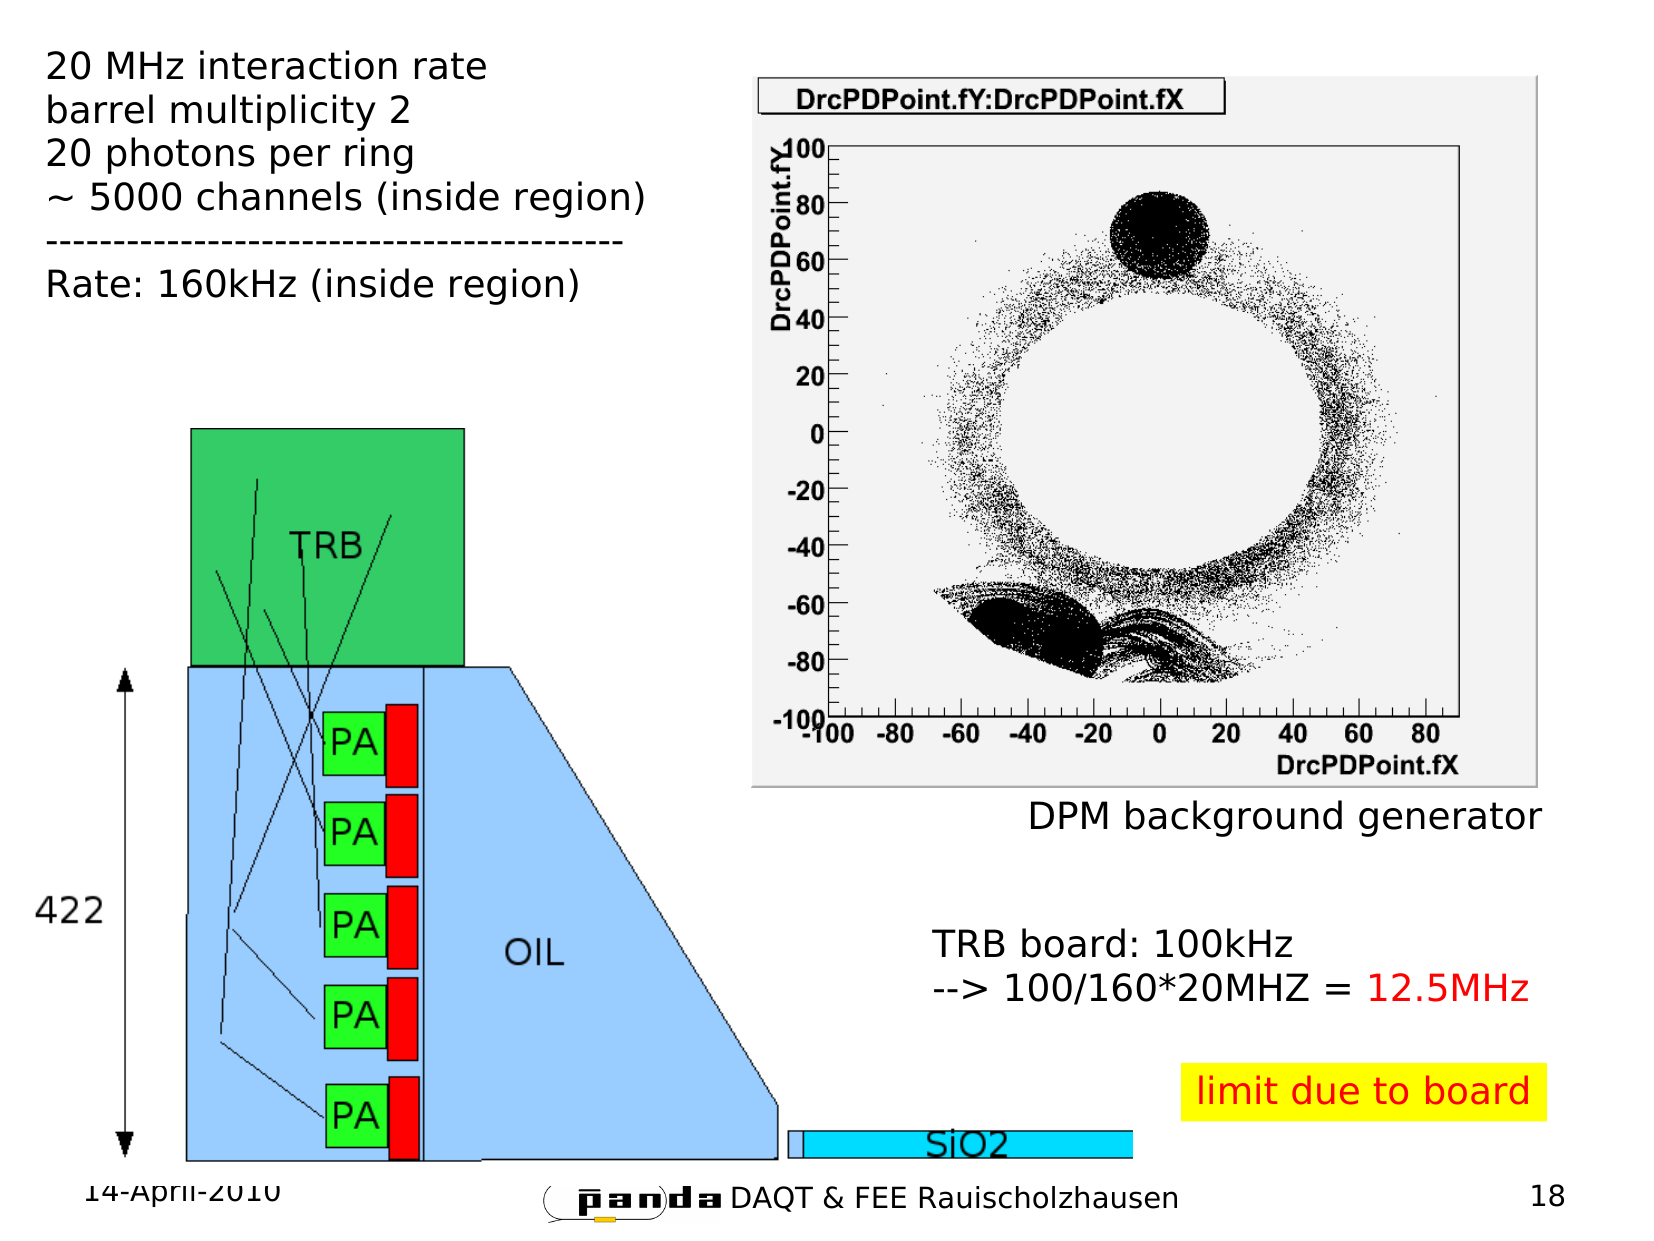

20 MHz interaction rate
barrel multiplicity 2
20 photons per ring
~ 5000 channels (inside region)
-------------------------------------------
Rate: 160kHz (inside region)
DPM background generator
TRB board: 100kHz
--> 100/160*20MHZ = 12.5MHz
limit due to board
14-April-2010
18
DAQT & FEE Rauischolzhausen